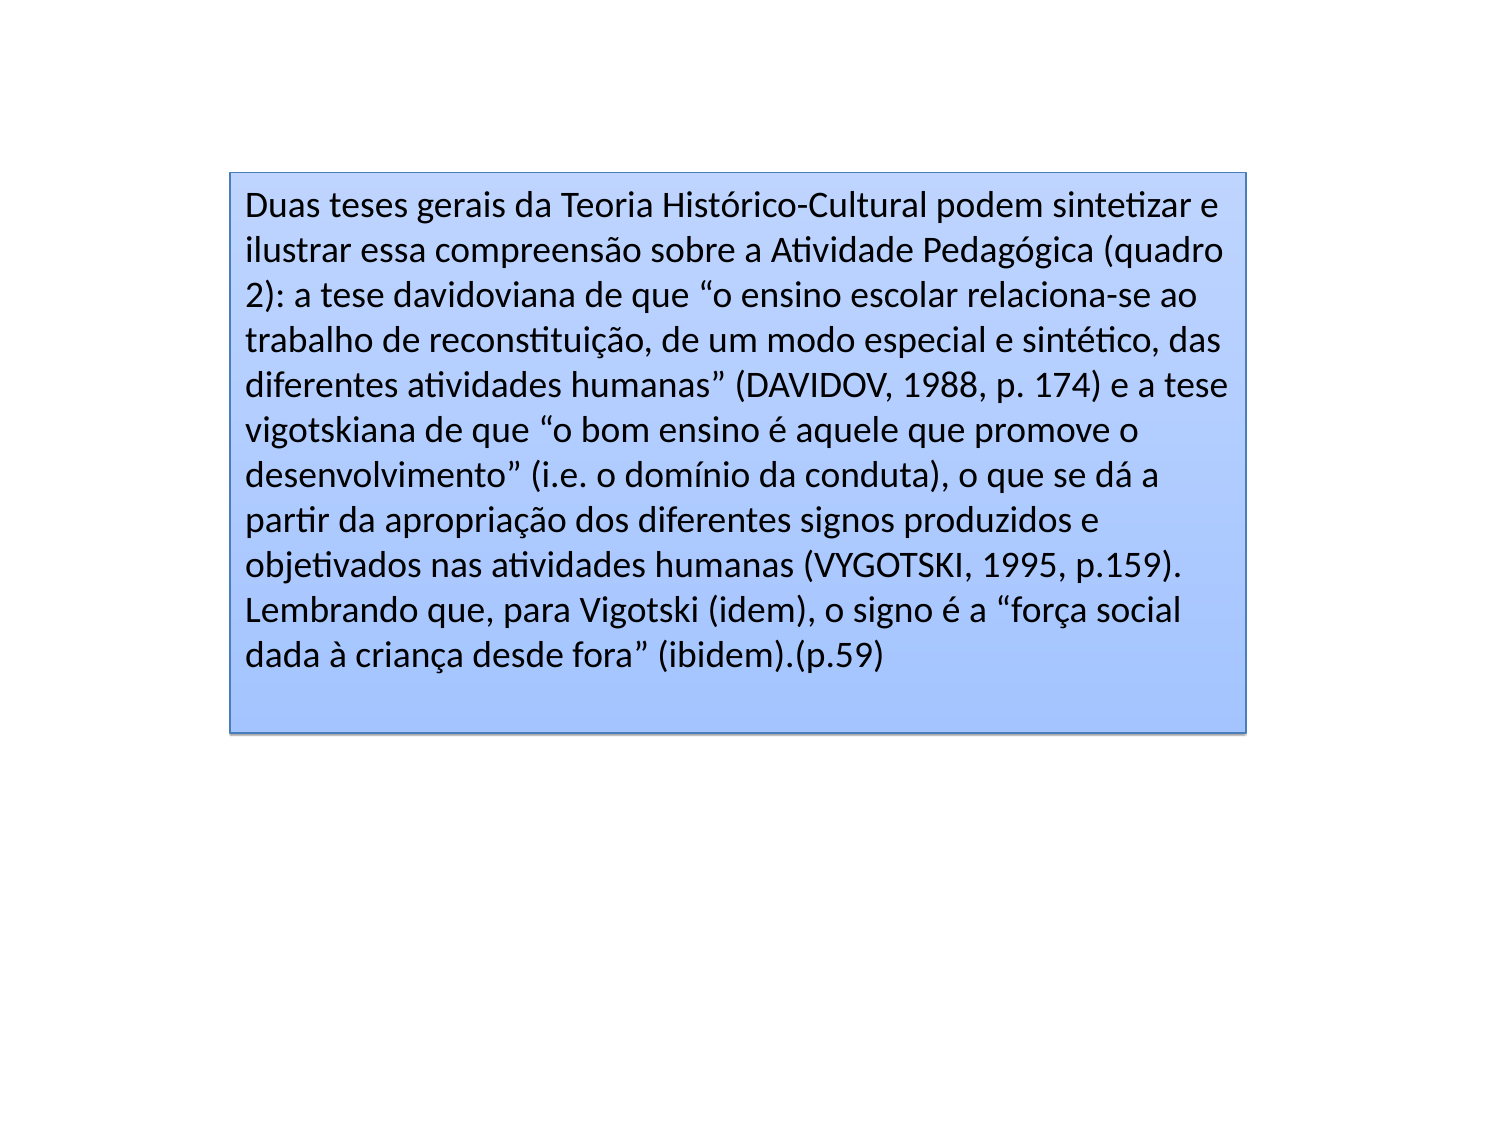

Duas teses gerais da Teoria Histórico-Cultural podem sintetizar e ilustrar essa compreensão sobre a Atividade Pedagógica (quadro 2): a tese davidoviana de que “o ensino escolar relaciona-se ao trabalho de reconstituição, de um modo especial e sintético, das diferentes atividades humanas” (DAVIDOV, 1988, p. 174) e a tese vigotskiana de que “o bom ensino é aquele que promove o desenvolvimento” (i.e. o domínio da conduta), o que se dá a partir da apropriação dos diferentes signos produzidos e objetivados nas atividades humanas (VYGOTSKI, 1995, p.159). Lembrando que, para Vigotski (idem), o signo é a “força social dada à criança desde fora” (ibidem).(p.59)